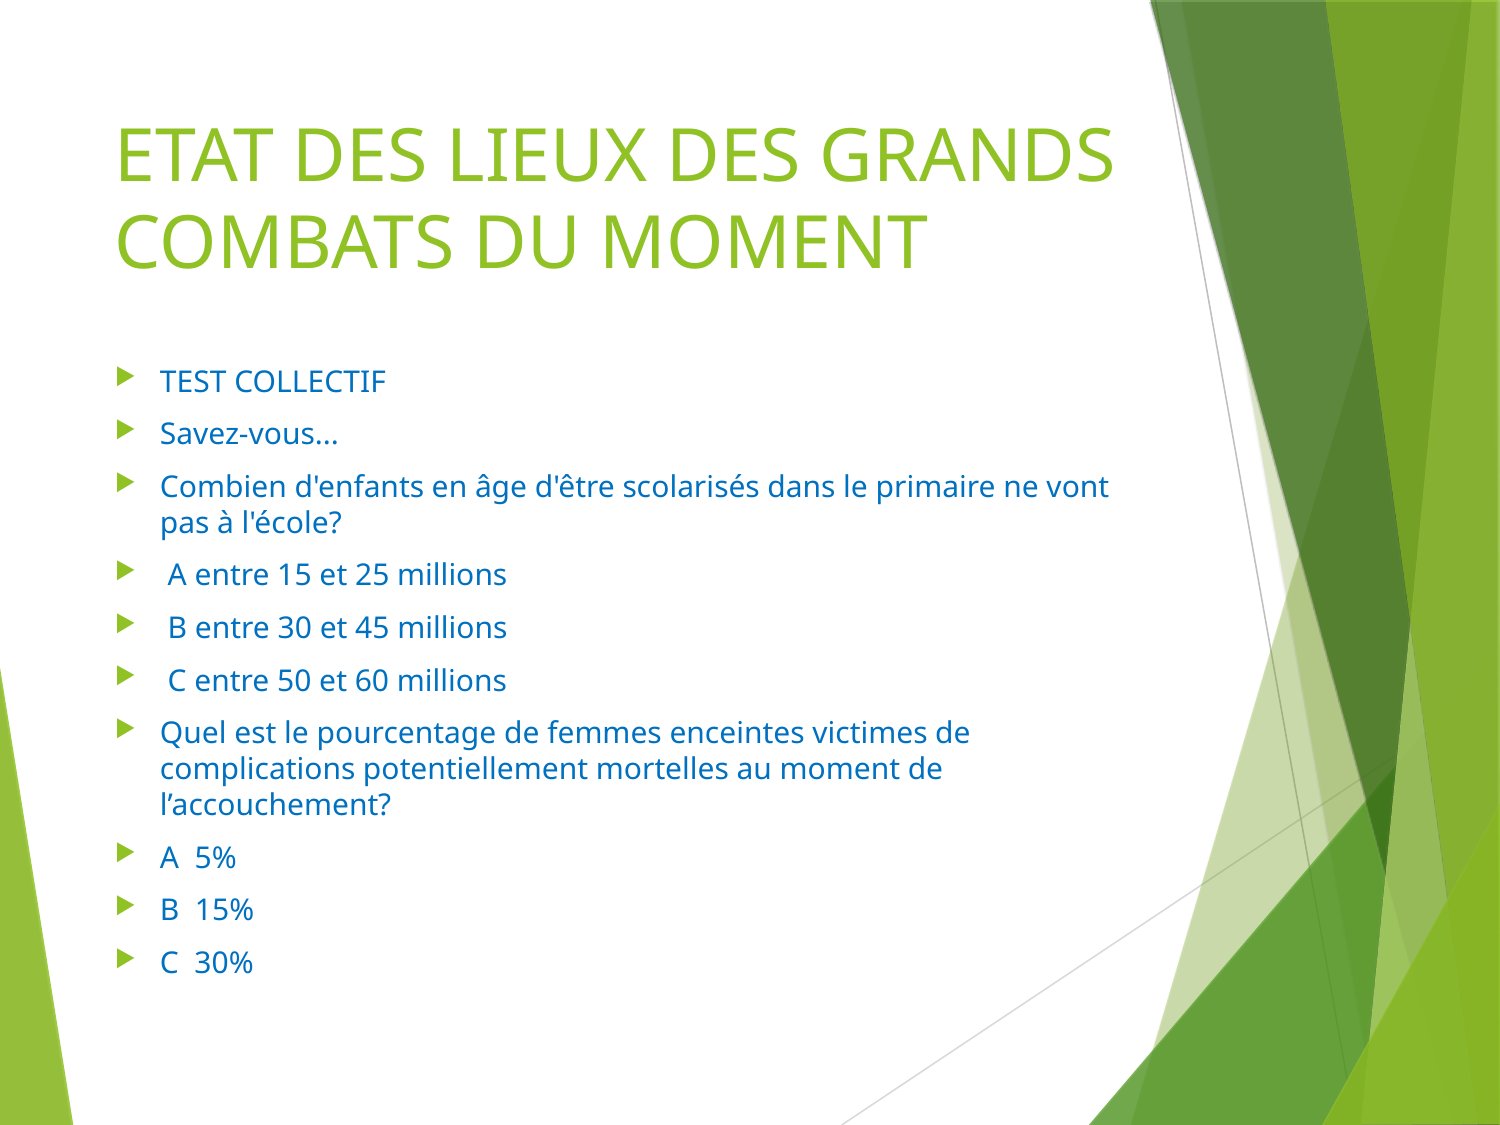

# ETAT DES LIEUX DES GRANDS COMBATS DU MOMENT
TEST COLLECTIF
Savez-vous...
Combien d'enfants en âge d'être scolarisés dans le primaire ne vont pas à l'école?
 A entre 15 et 25 millions
 B entre 30 et 45 millions
 C entre 50 et 60 millions
Quel est le pourcentage de femmes enceintes victimes de complications potentiellement mortelles au moment de l’accouchement?
A 5%
B 15%
C 30%